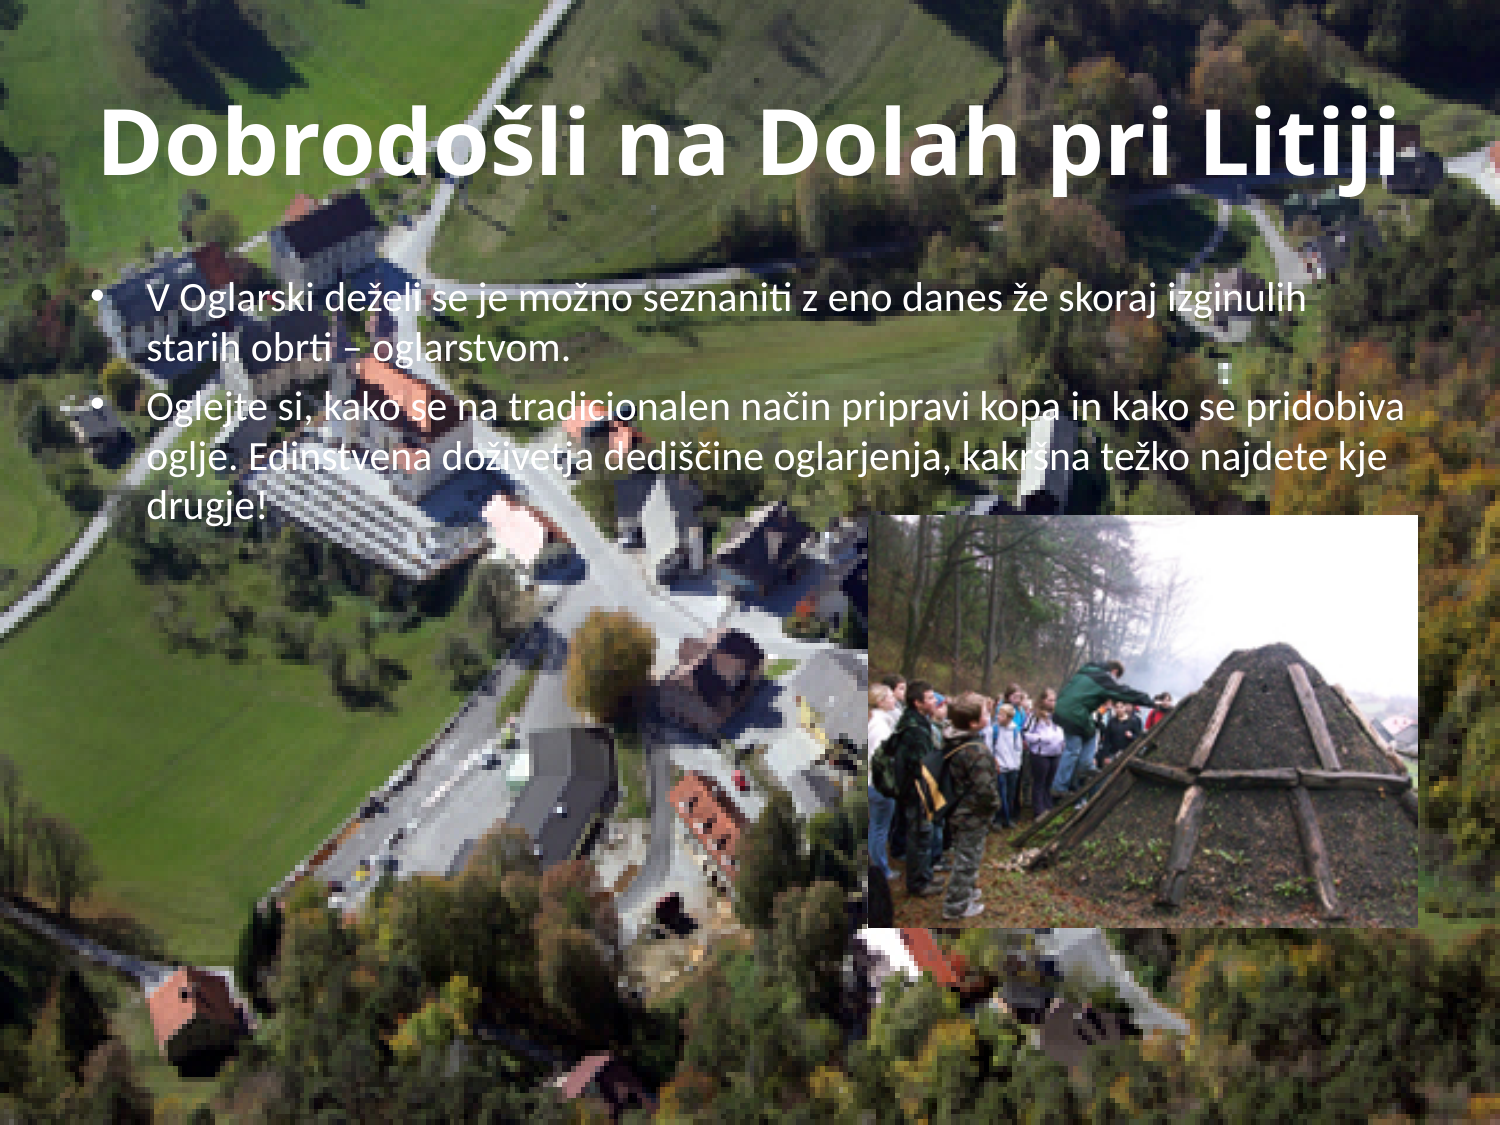

# Dobrodošli na Dolah pri Litiji
V Oglarski deželi se je možno seznaniti z eno danes že skoraj izginulih starih obrti – oglarstvom.
Oglejte si, kako se na tradicionalen način pripravi kopa in kako se pridobiva oglje. Edinstvena doživetja dediščine oglarjenja, kakršna težko najdete kje drugje!